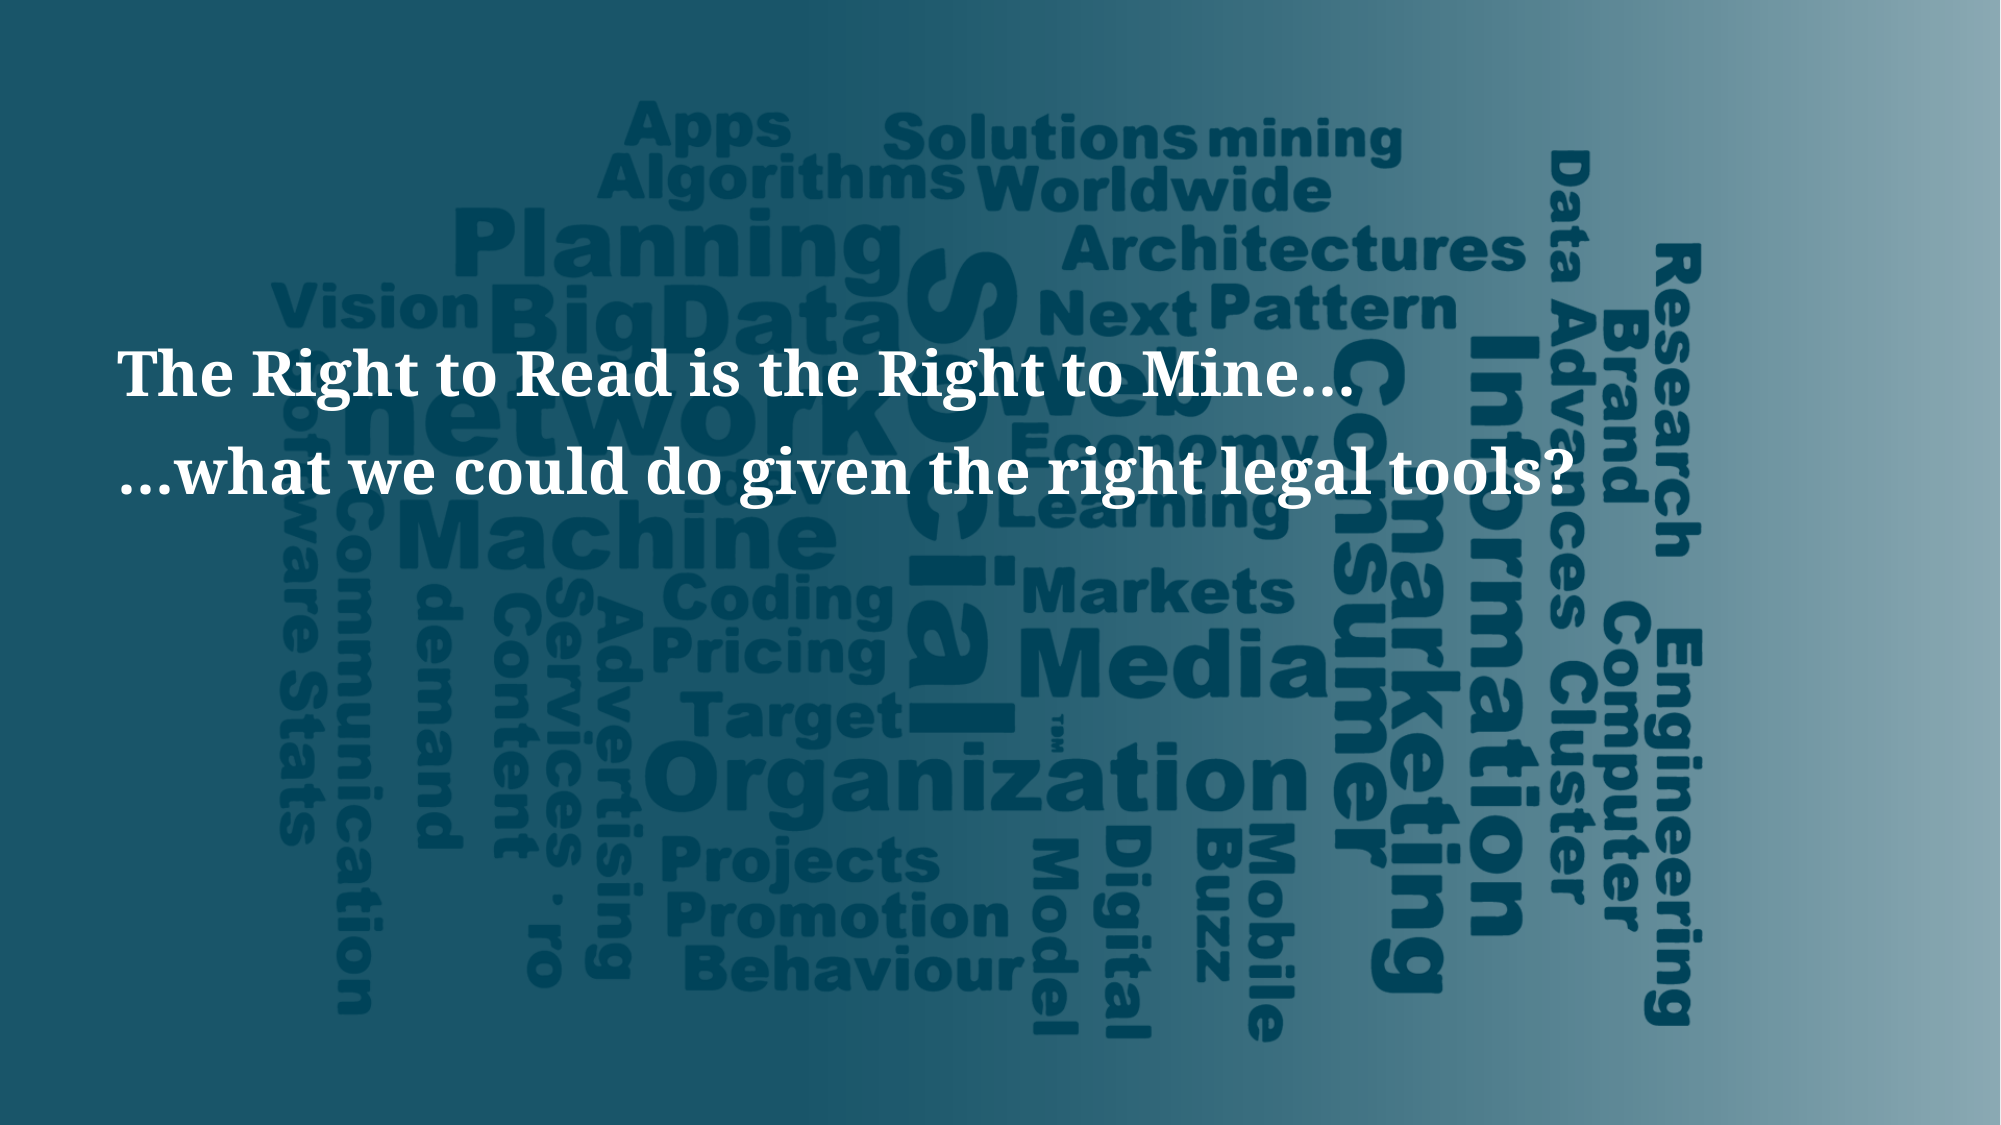

The Right to Read is the Right to Mine…
…what we could do given the right legal tools?